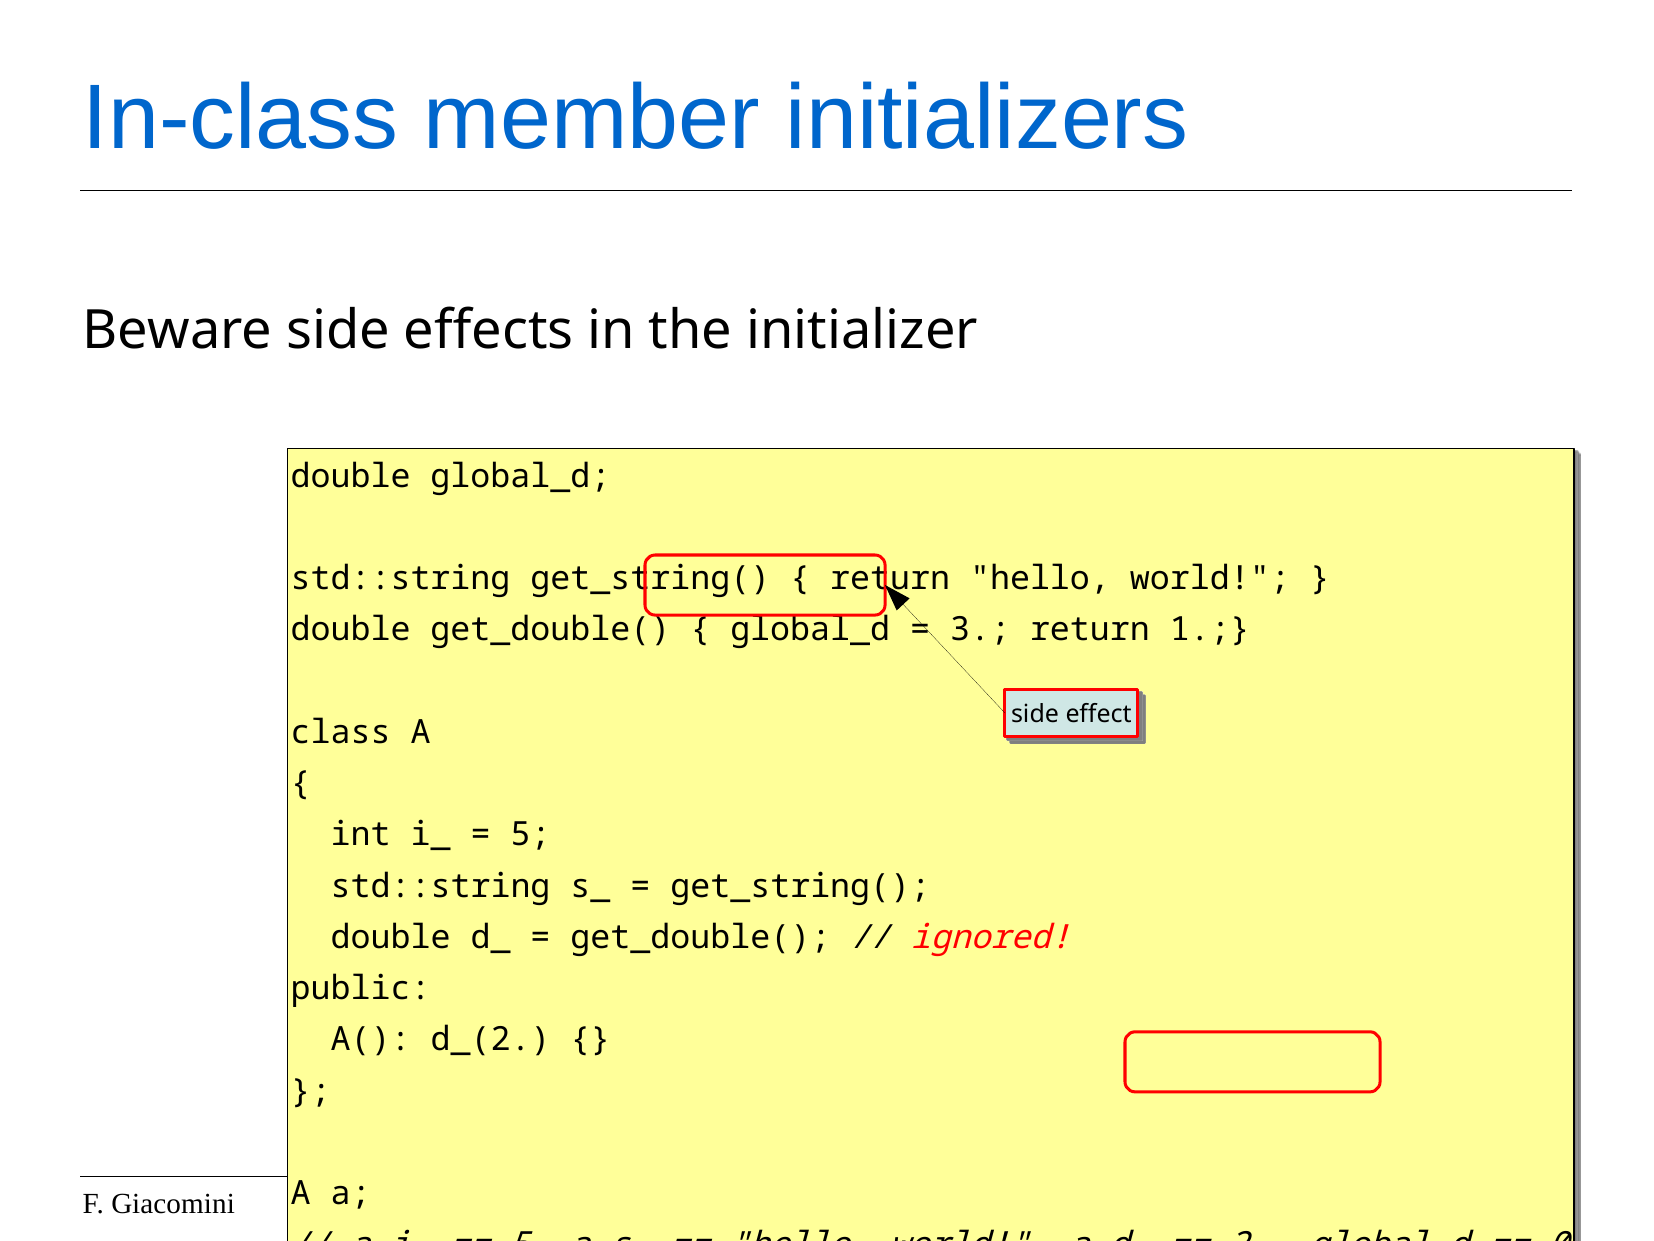

# In-class member initializers
Beware side effects in the initializer
double global_d;
std::string get_string() { return "hello, world!"; }
double get_double() { global_d = 3.; return 1.;}
class A
{
 int i_ = 5;
 std::string s_ = get_string();
 double d_ = get_double(); // ignored!
public:
 A(): d_(2.) {}
};
A a;
// a.i_ == 5, a.s_ == "hello, world!", a.d_ == 2., global_d == 0
side effect
F. Giacomini
Efficient C++ Coding
17